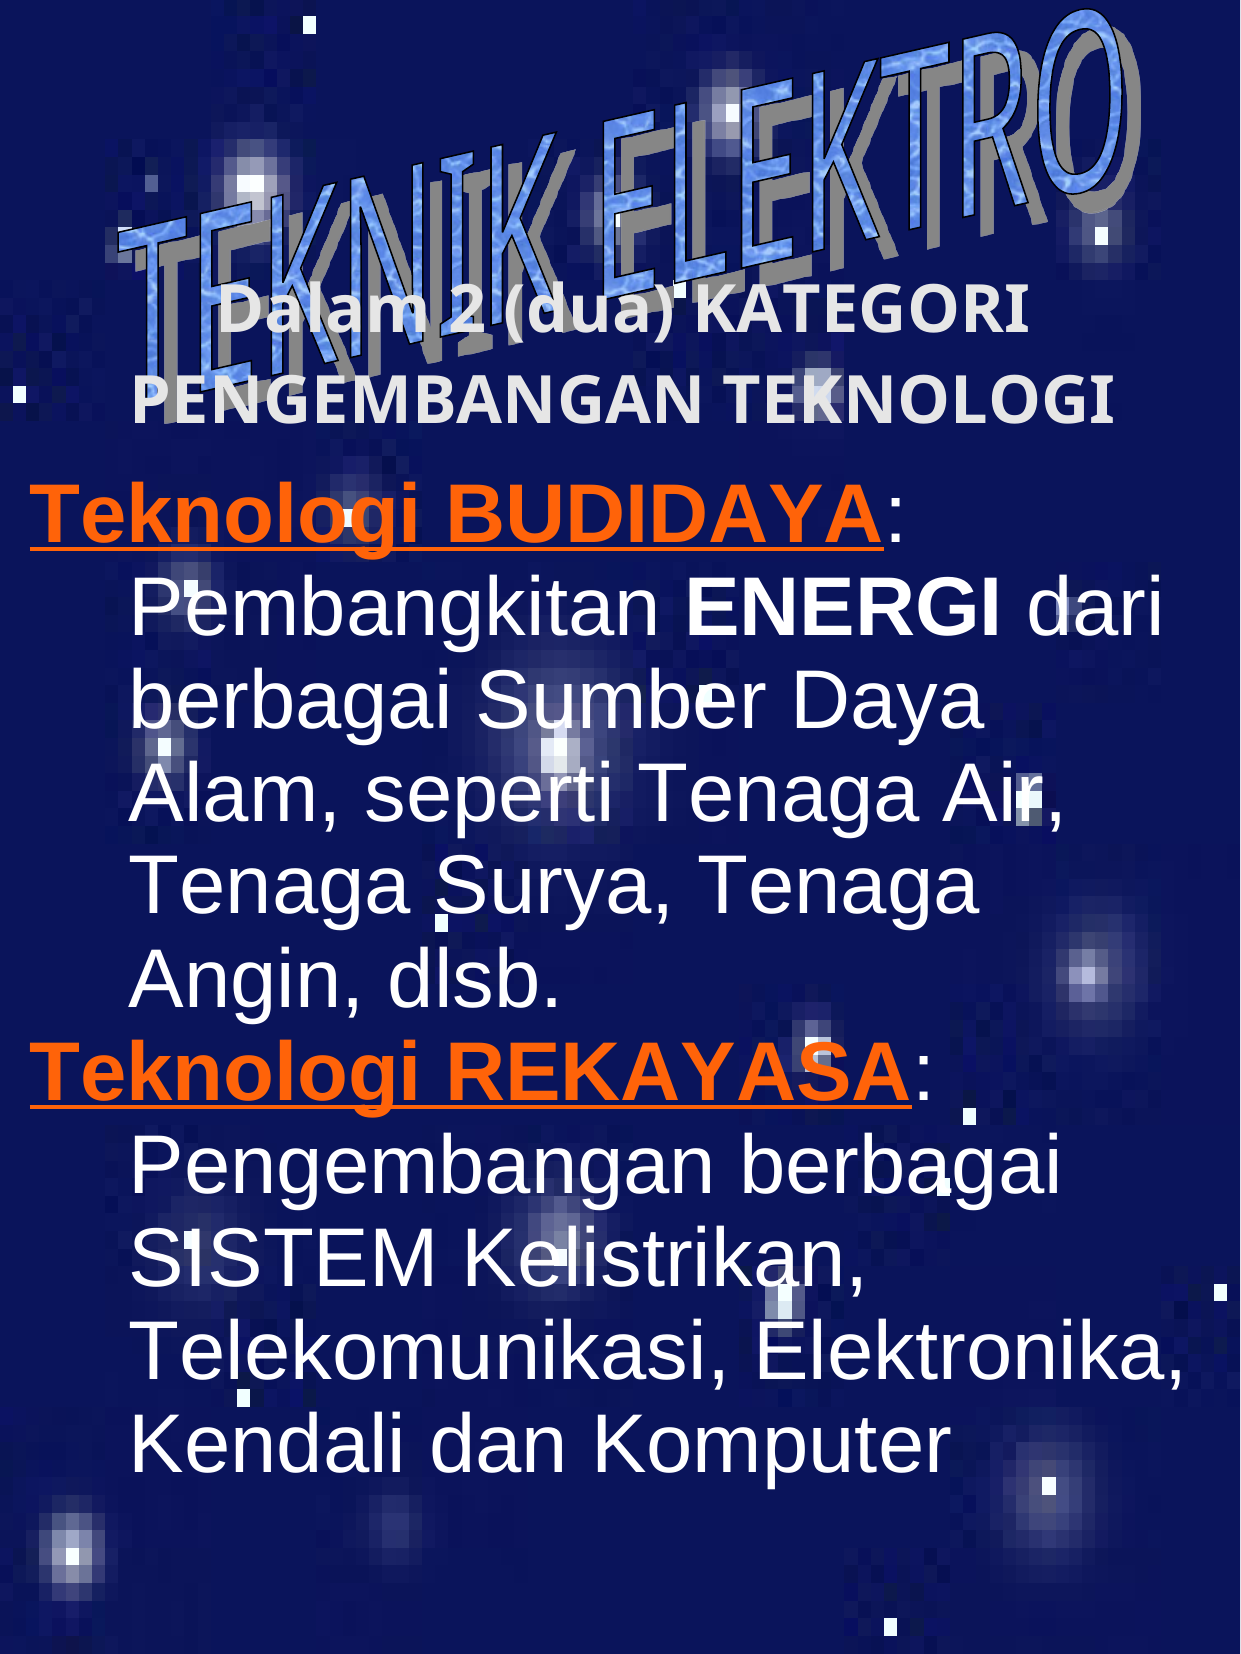

TEKNIK ELEKTRO
Dalam 2 (dua) KATEGORI PENGEMBANGAN TEKNOLOGI
# Teknologi BUDIDAYA:
Pembangkitan ENERGI dari berbagai Sumber Daya Alam, seperti Tenaga Air, Tenaga Surya, Tenaga Angin, dlsb.
Teknologi REKAYASA:
Pengembangan berbagai SISTEM Kelistrikan, Telekomunikasi, Elektronika, Kendali dan Komputer